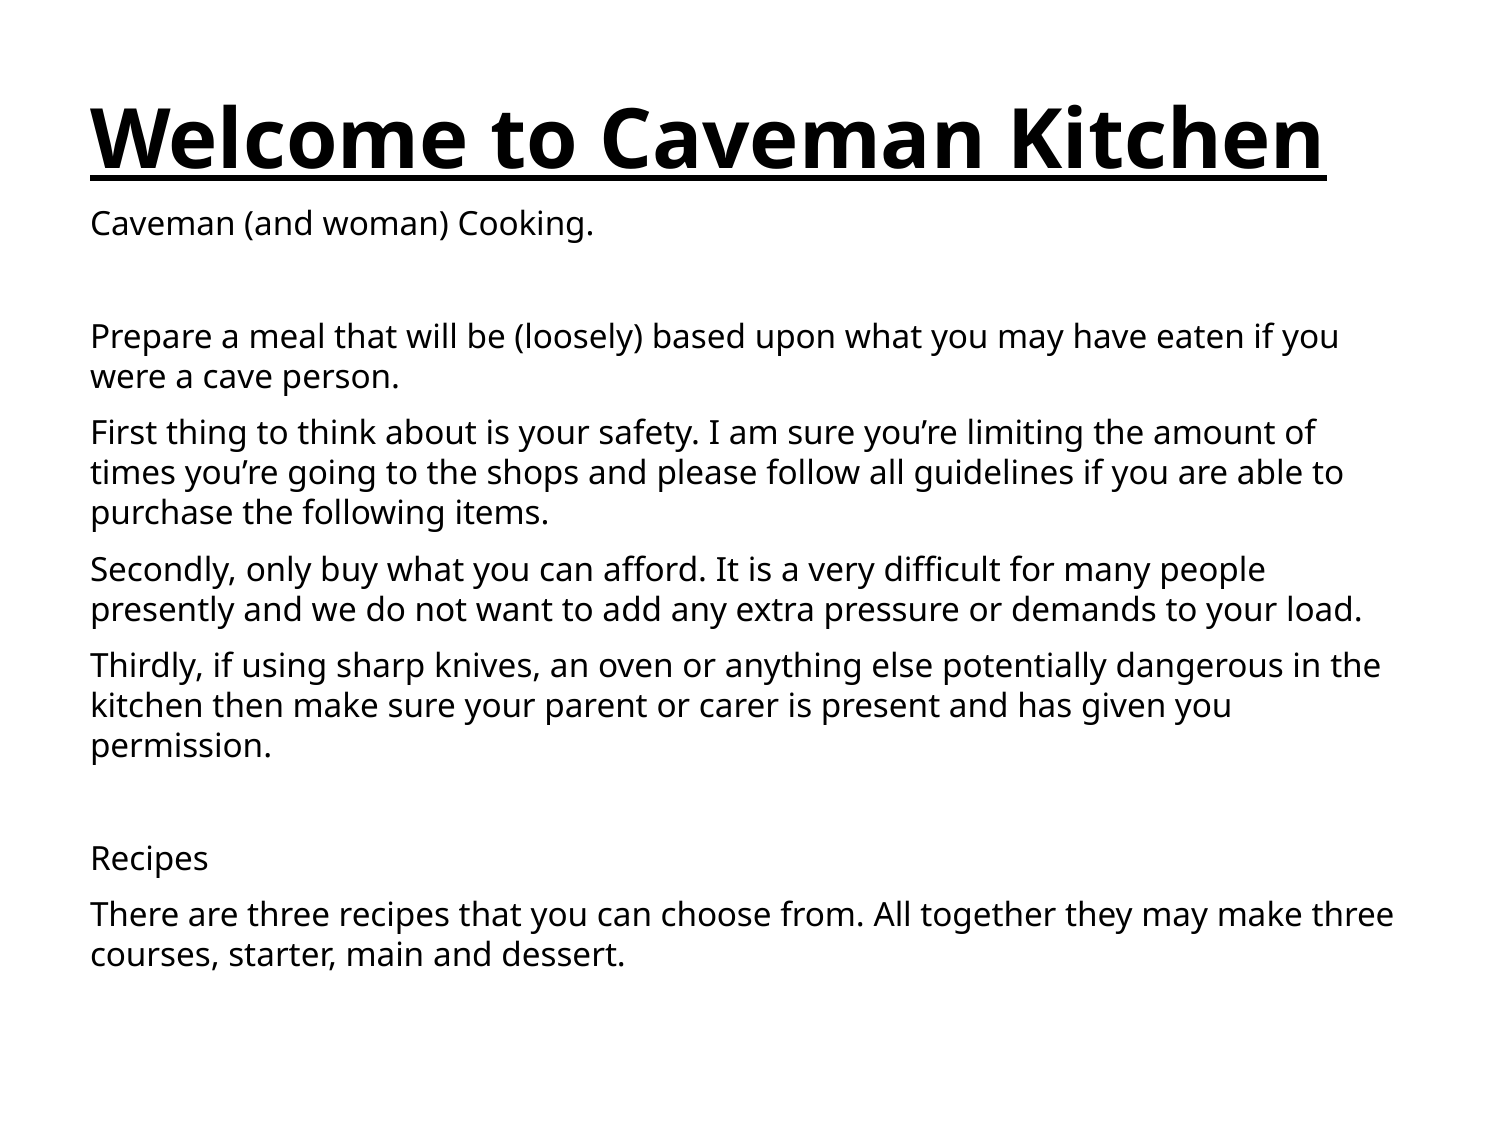

# Welcome to Caveman Kitchen
Caveman (and woman) Cooking.
Prepare a meal that will be (loosely) based upon what you may have eaten if you were a cave person.
First thing to think about is your safety. I am sure you’re limiting the amount of times you’re going to the shops and please follow all guidelines if you are able to purchase the following items.
Secondly, only buy what you can afford. It is a very difficult for many people presently and we do not want to add any extra pressure or demands to your load.
Thirdly, if using sharp knives, an oven or anything else potentially dangerous in the kitchen then make sure your parent or carer is present and has given you permission.
Recipes
There are three recipes that you can choose from. All together they may make three courses, starter, main and dessert.